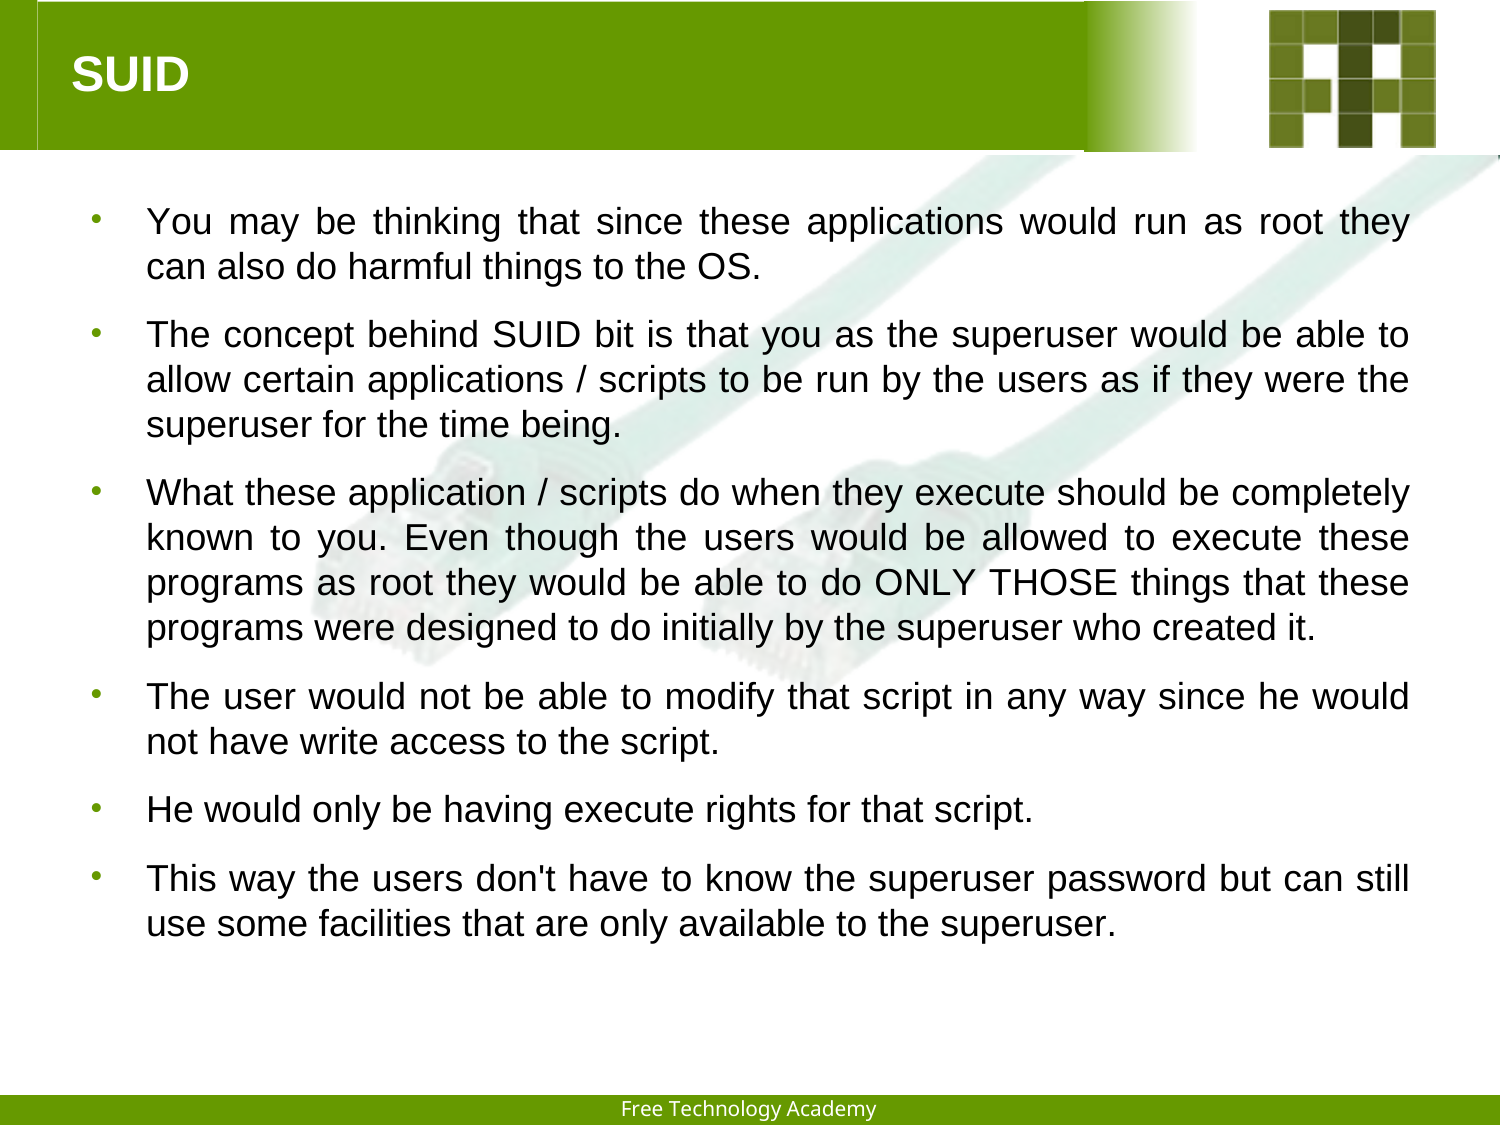

# SUID
You may be thinking that since these applications would run as root they can also do harmful things to the OS.
The concept behind SUID bit is that you as the superuser would be able to allow certain applications / scripts to be run by the users as if they were the superuser for the time being.
What these application / scripts do when they execute should be completely known to you. Even though the users would be allowed to execute these programs as root they would be able to do ONLY THOSE things that these programs were designed to do initially by the superuser who created it.
The user would not be able to modify that script in any way since he would not have write access to the script.
He would only be having execute rights for that script.
This way the users don't have to know the superuser password but can still use some facilities that are only available to the superuser.